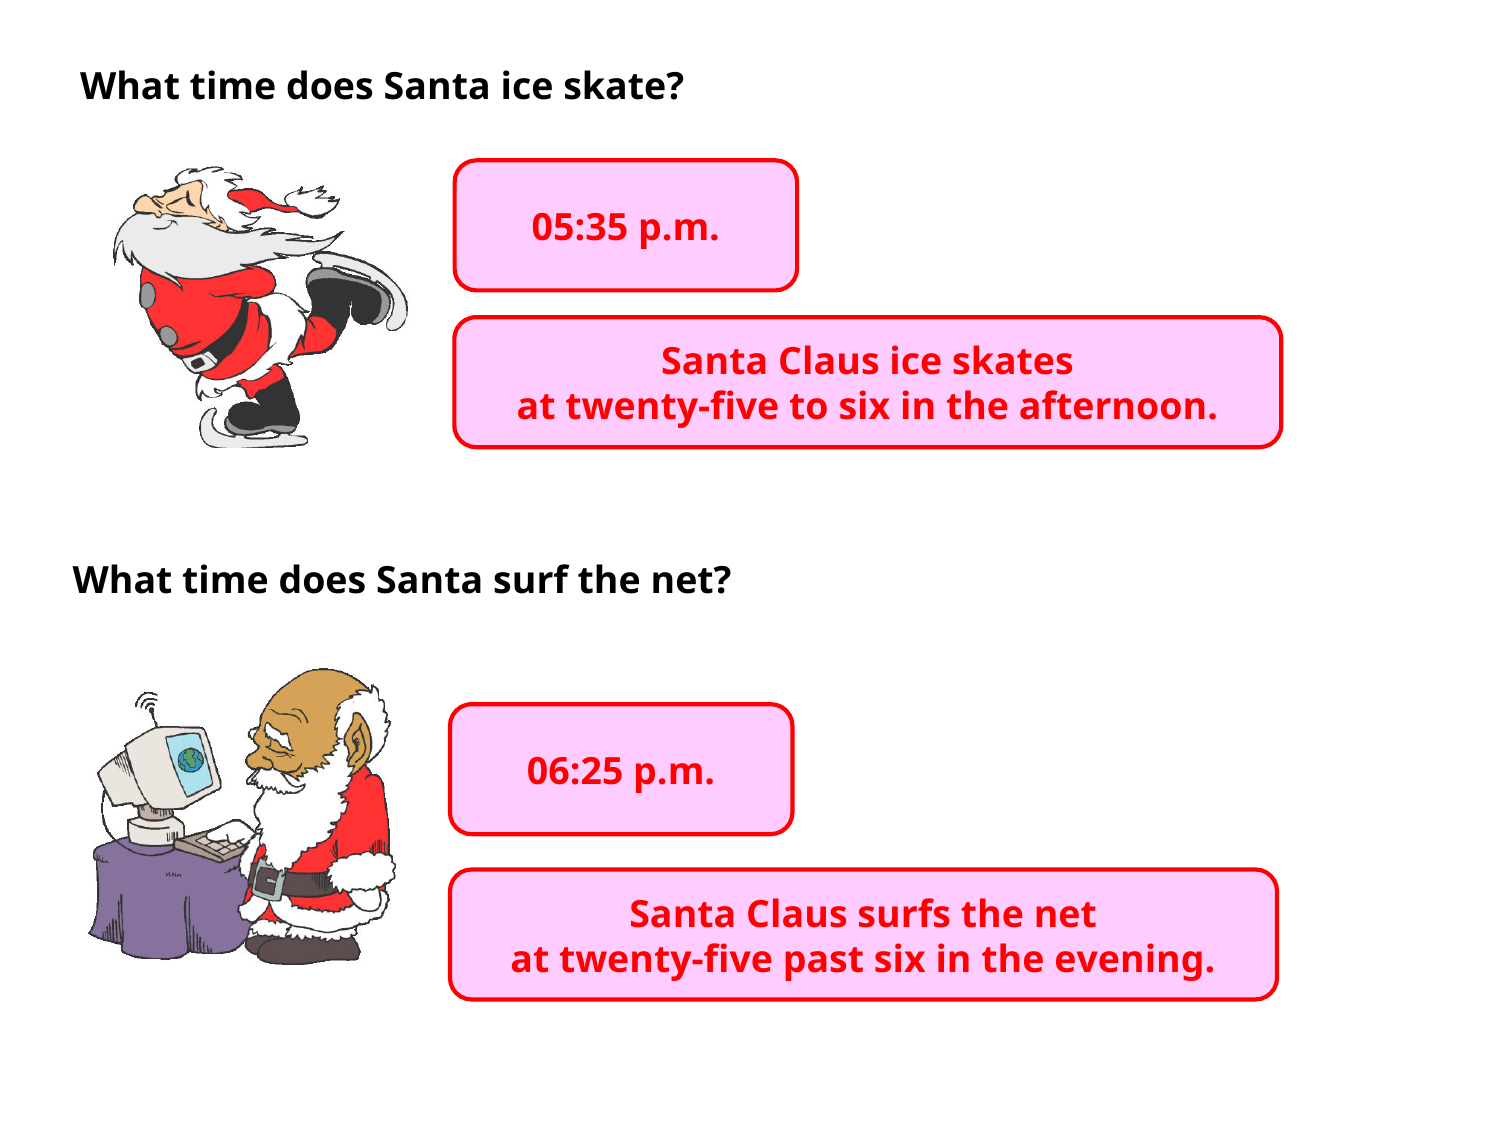

What time does Santa ice skate?
05:35 p.m.
Santa Claus ice skates
at twenty-five to six in the afternoon.
What time does Santa surf the net?
06:25 p.m.
Santa Claus surfs the net
at twenty-five past six in the evening.